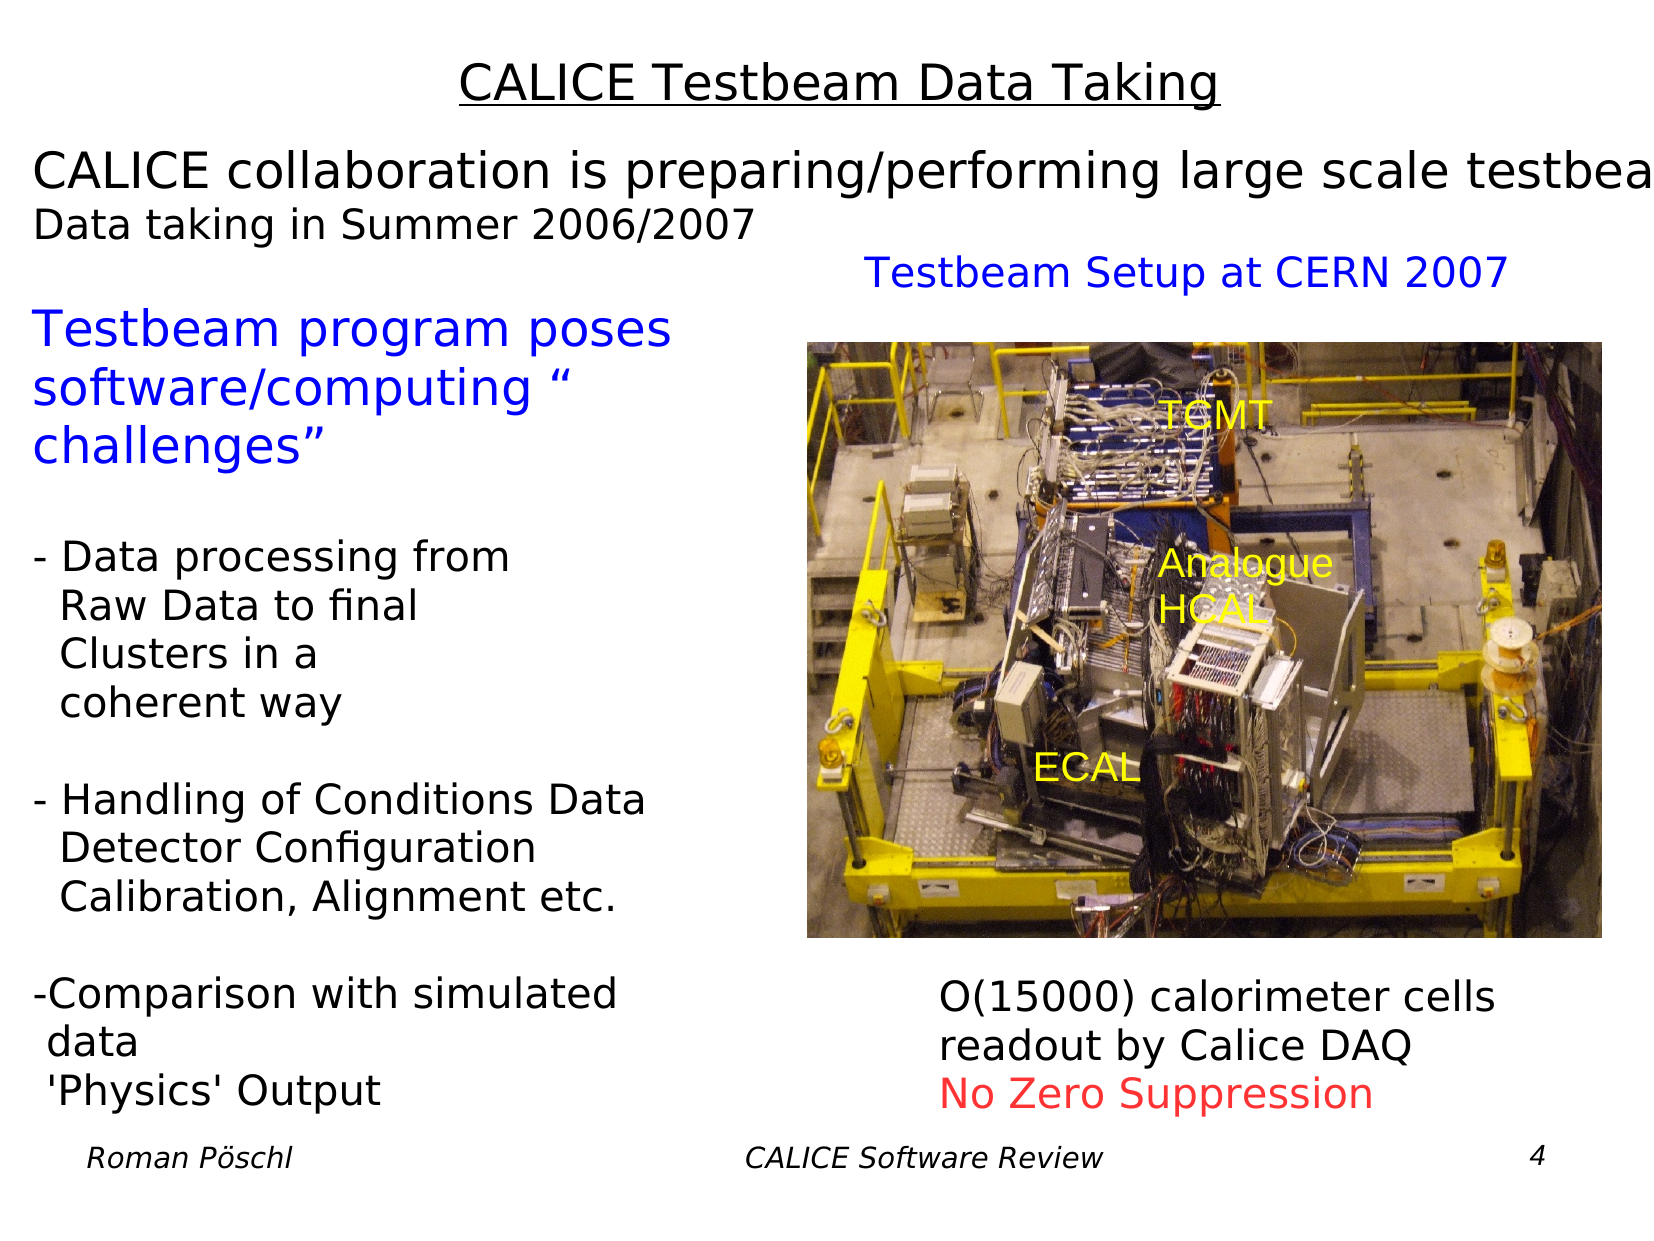

CALICE Testbeam Data Taking
CALICE collaboration is preparing/performing large scale testbeam
Data taking in Summer 2006/2007
Testbeam program poses
software/computing “
challenges”
- Data processing from
 Raw Data to final
 Clusters in a
 coherent way
- Handling of Conditions Data
 Detector Configuration
 Calibration, Alignment etc.
-Comparison with simulated
 data
 'Physics' Output
Testbeam Setup at CERN 2007
TCMT
TCMT
Analogue
HCAL
ECAL
O(15000) calorimeter cells
readout by Calice DAQ
No Zero Suppression